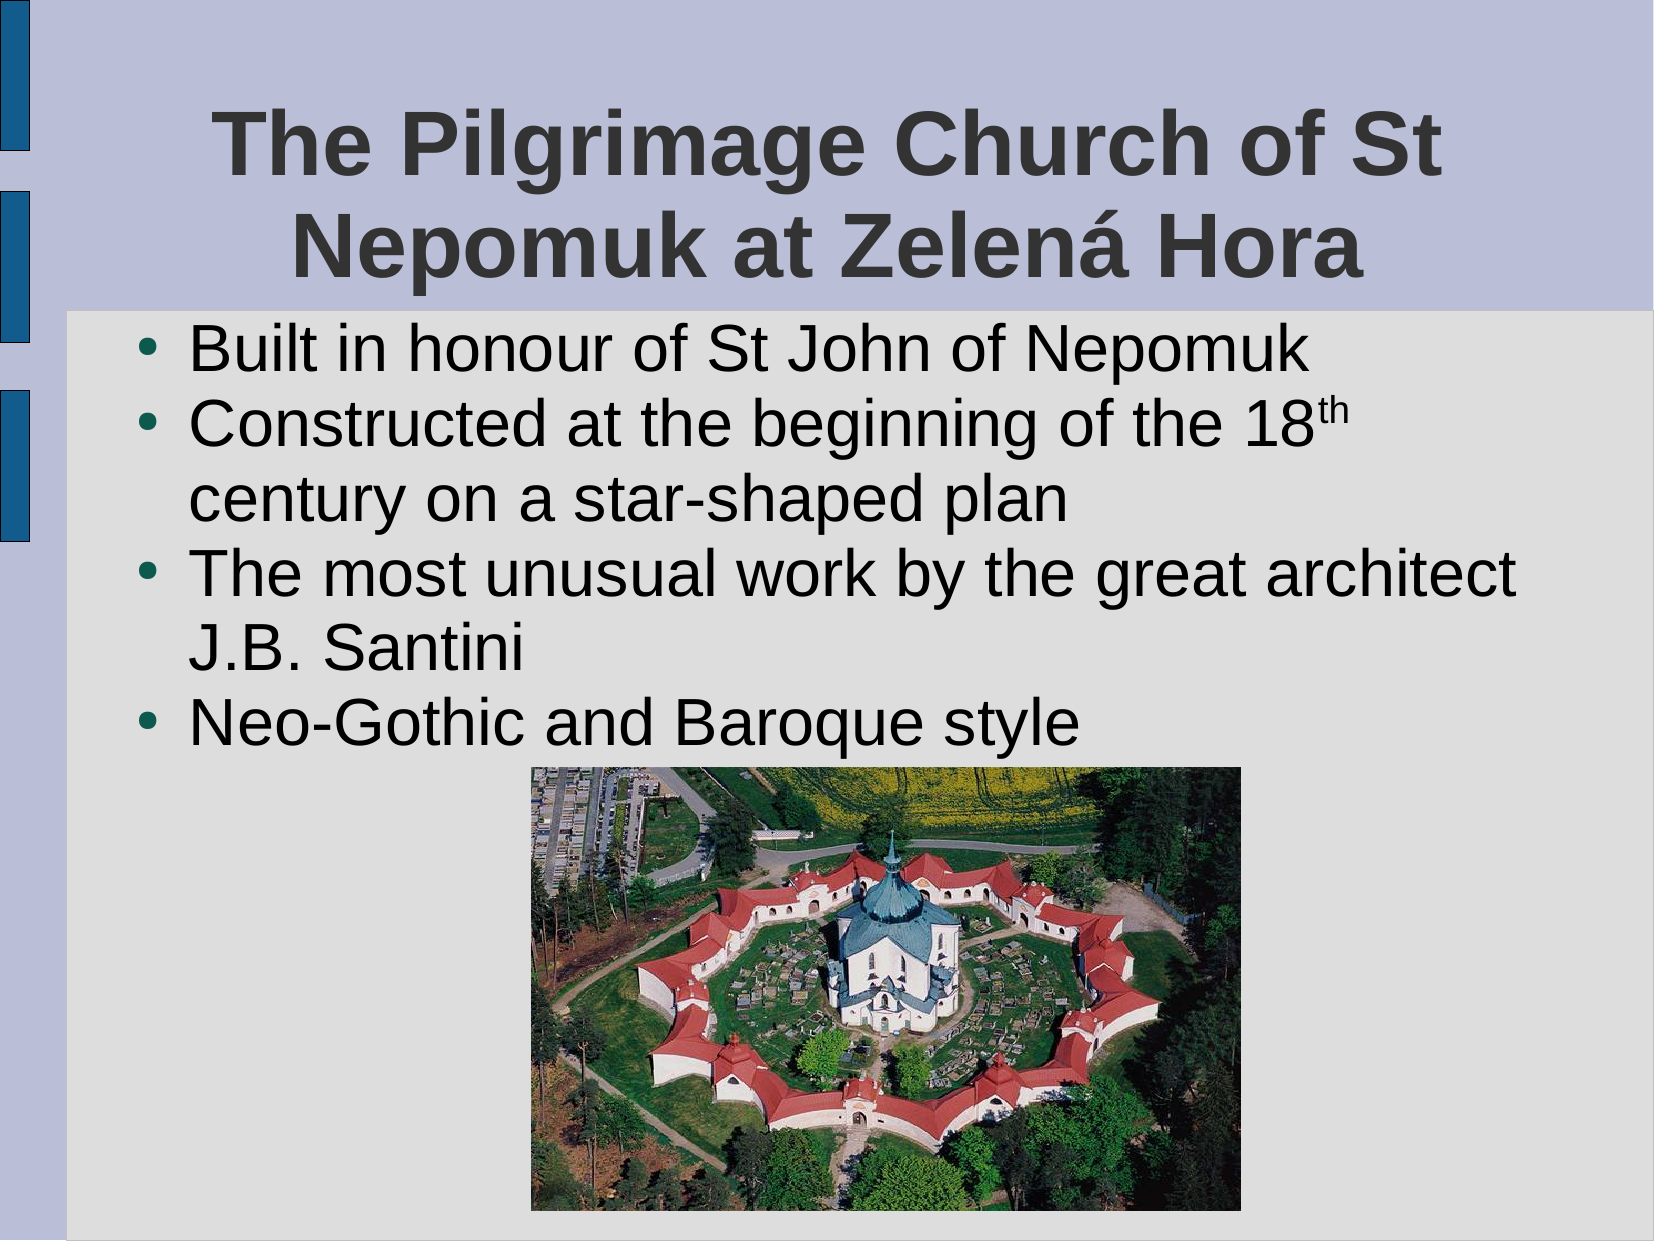

# The Pilgrimage Church of St Nepomuk at Zelená Hora
Built in honour of St John of Nepomuk
Constructed at the beginning of the 18th century on a star-shaped plan
The most unusual work by the great architect J.B. Santini
Neo-Gothic and Baroque style